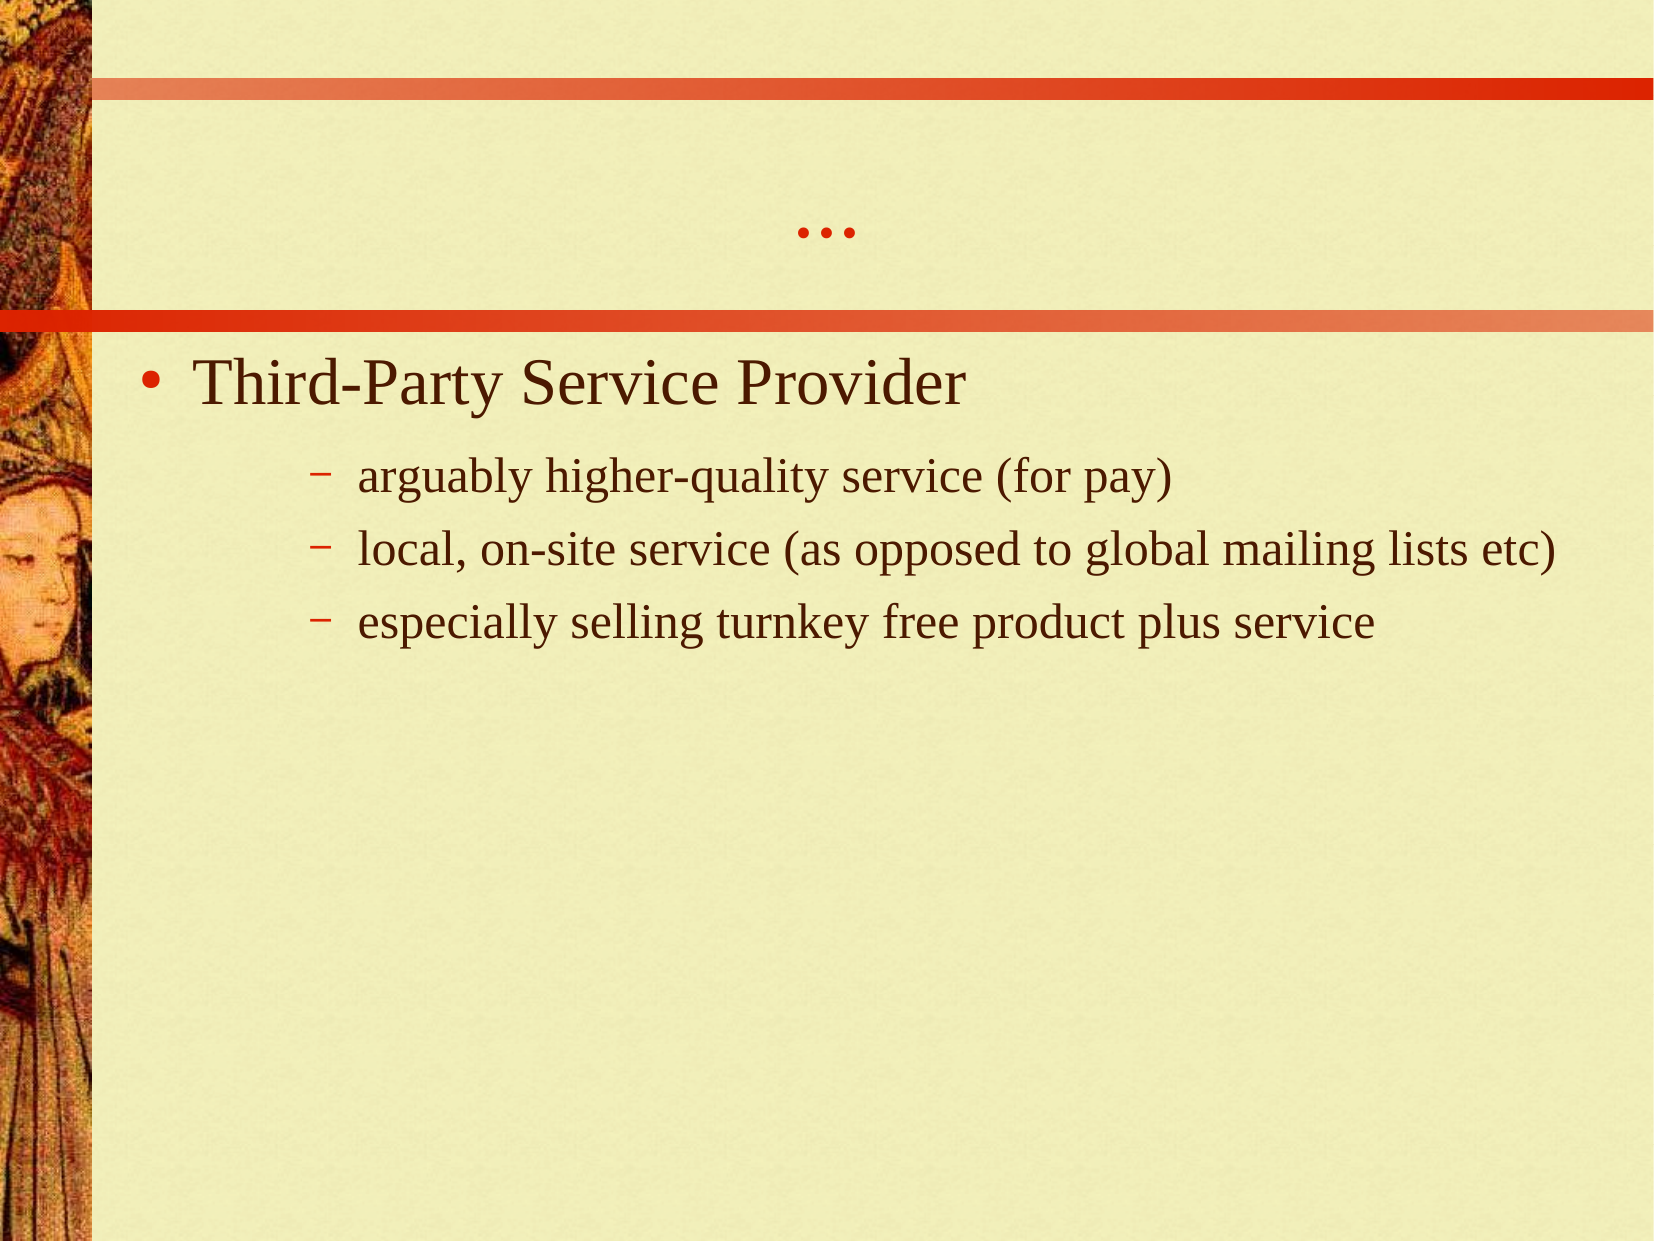

# ...
Third-Party Service Provider
arguably higher-quality service (for pay)
local, on-site service (as opposed to global mailing lists etc)
especially selling turnkey free product plus service